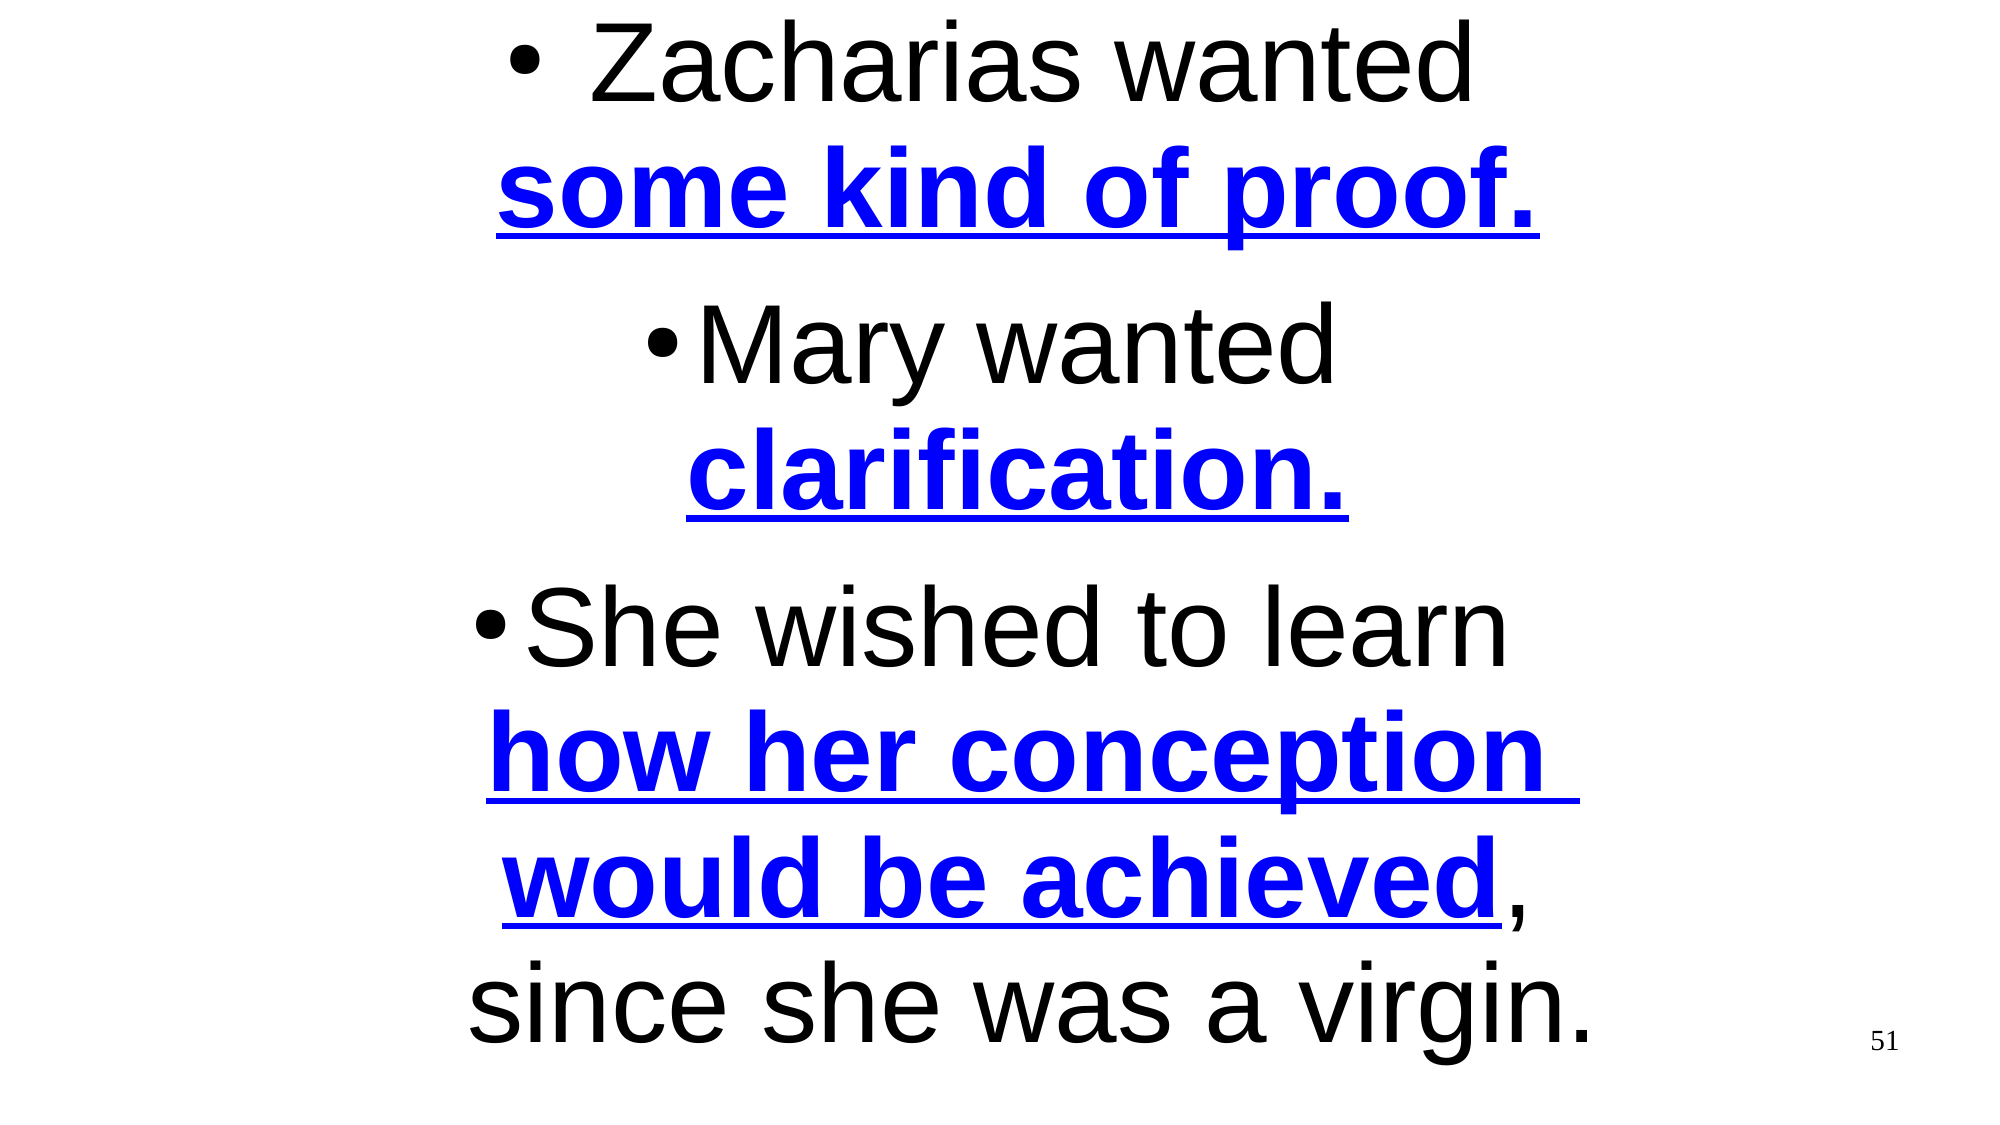

# Zacharias wanted some kind of proof.
Mary wanted
clarification.
She wished to learn
how her conception
would be achieved,
since she was a virgin.
51